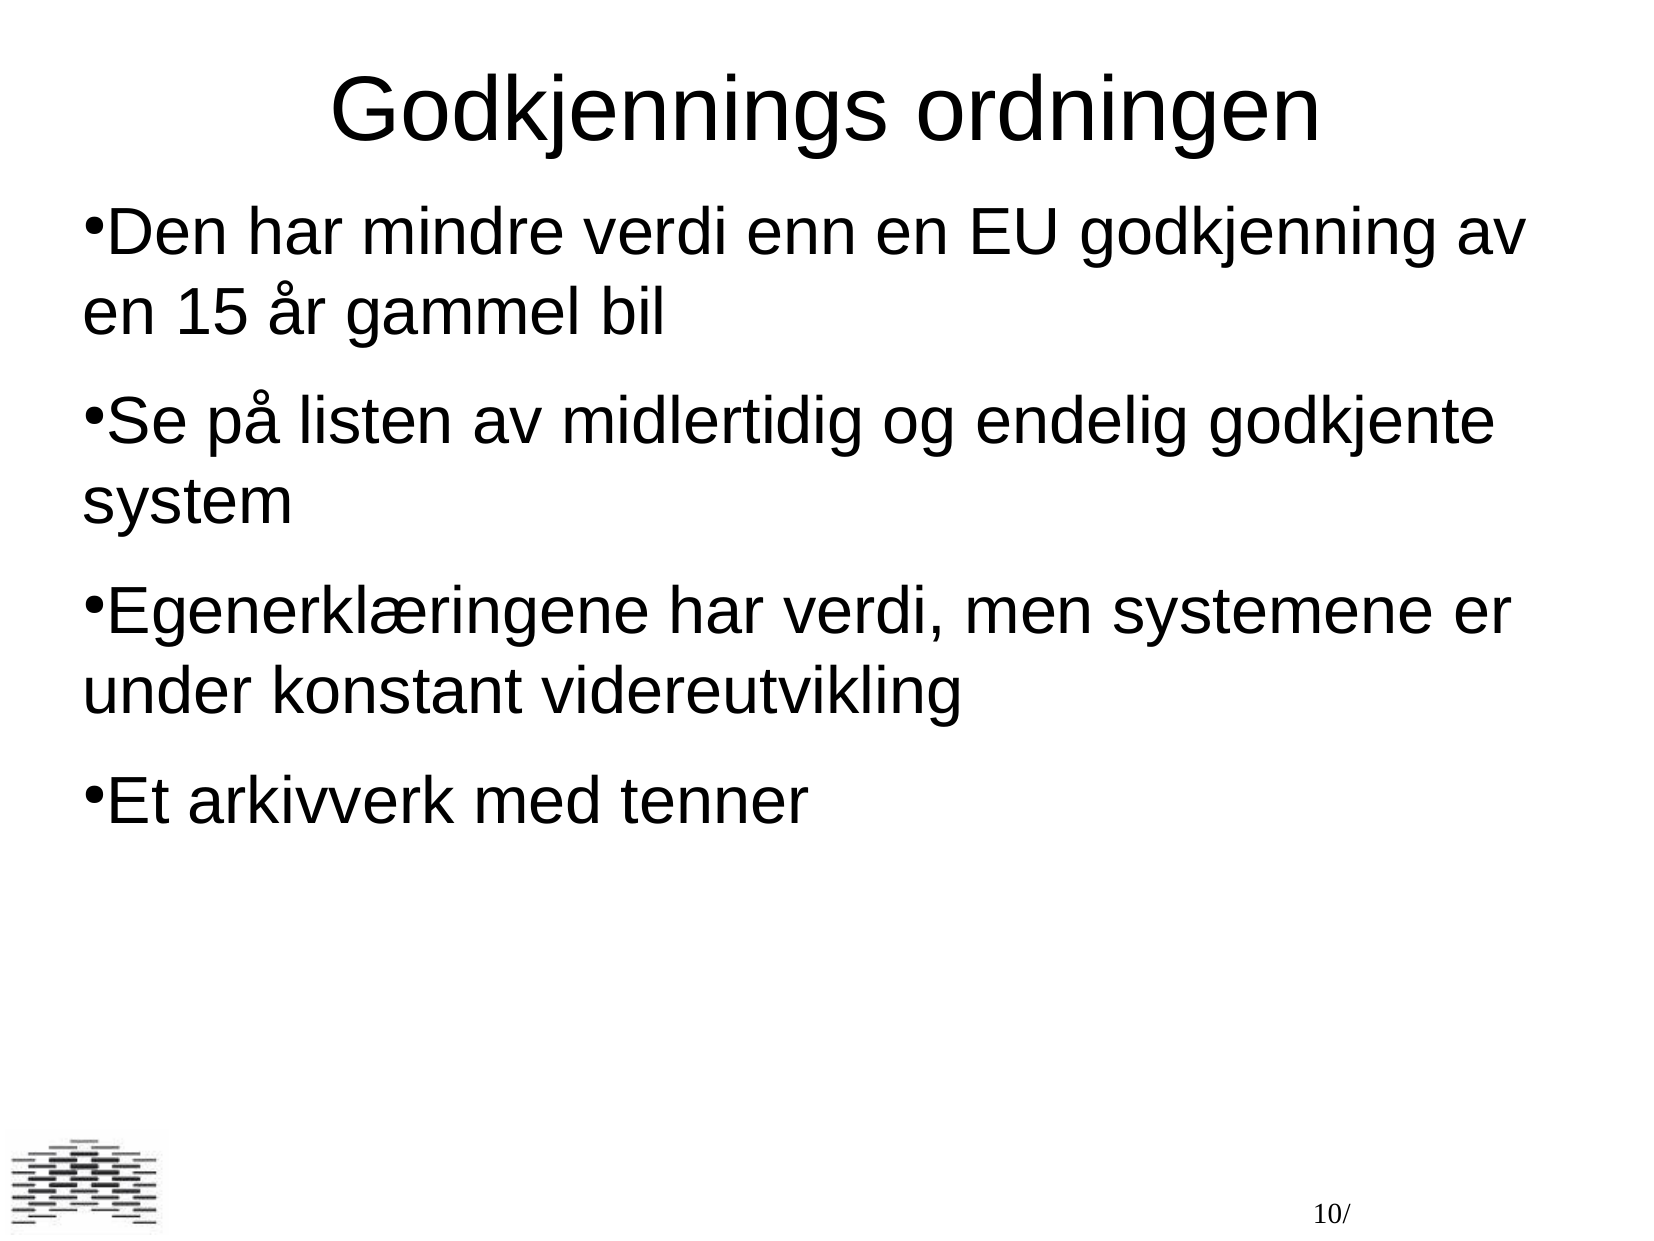

# Godkjennings ordningen
Den har mindre verdi enn en EU godkjenning av en 15 år gammel bil
Se på listen av midlertidig og endelig godkjente system
Egenerklæringene har verdi, men systemene er under konstant videreutvikling
Et arkivverk med tenner